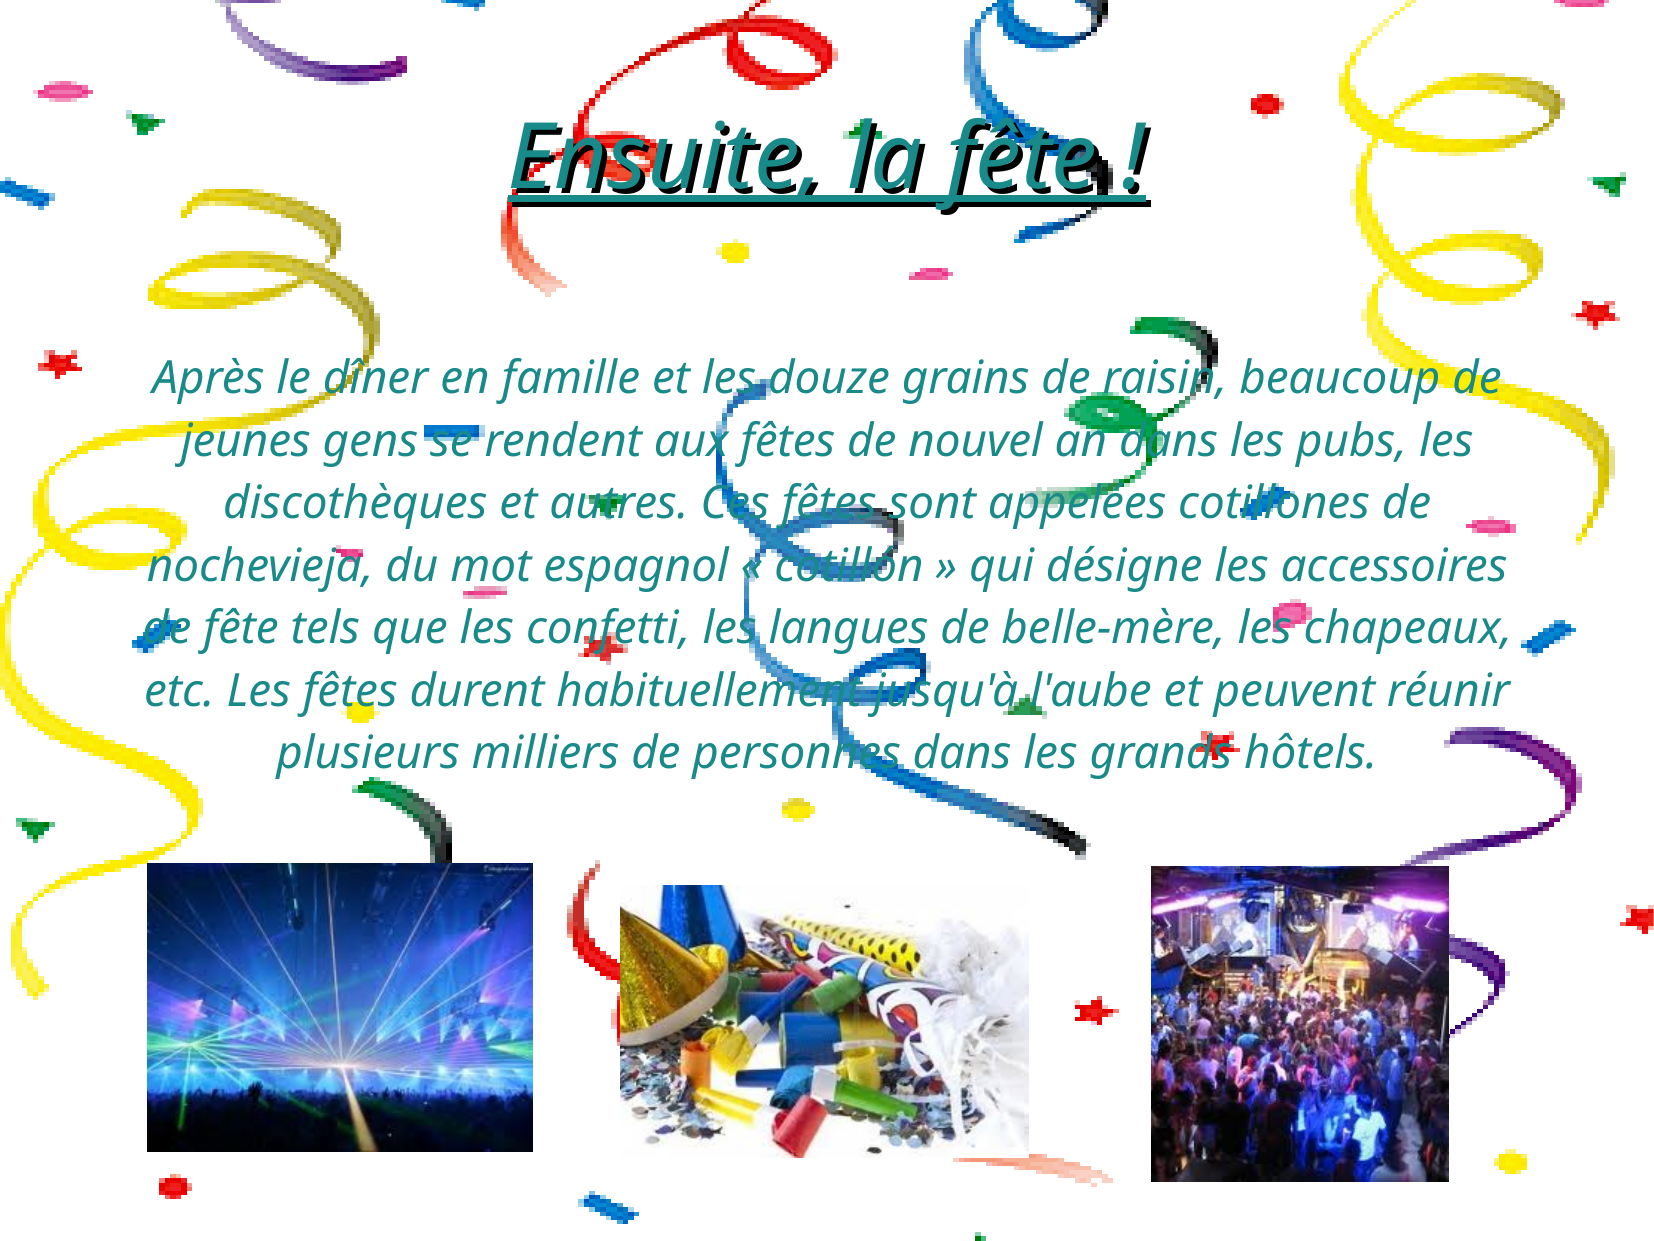

# Ensuite, la fête !
Après le dîner en famille et les douze grains de raisin, beaucoup de jeunes gens se rendent aux fêtes de nouvel an dans les pubs, les discothèques et autres. Ces fêtes sont appelées cotillones de nochevieja, du mot espagnol « cotillón » qui désigne les accessoires de fête tels que les confetti, les langues de belle-mère, les chapeaux, etc. Les fêtes durent habituellement jusqu'à l'aube et peuvent réunir plusieurs milliers de personnes dans les grands hôtels.